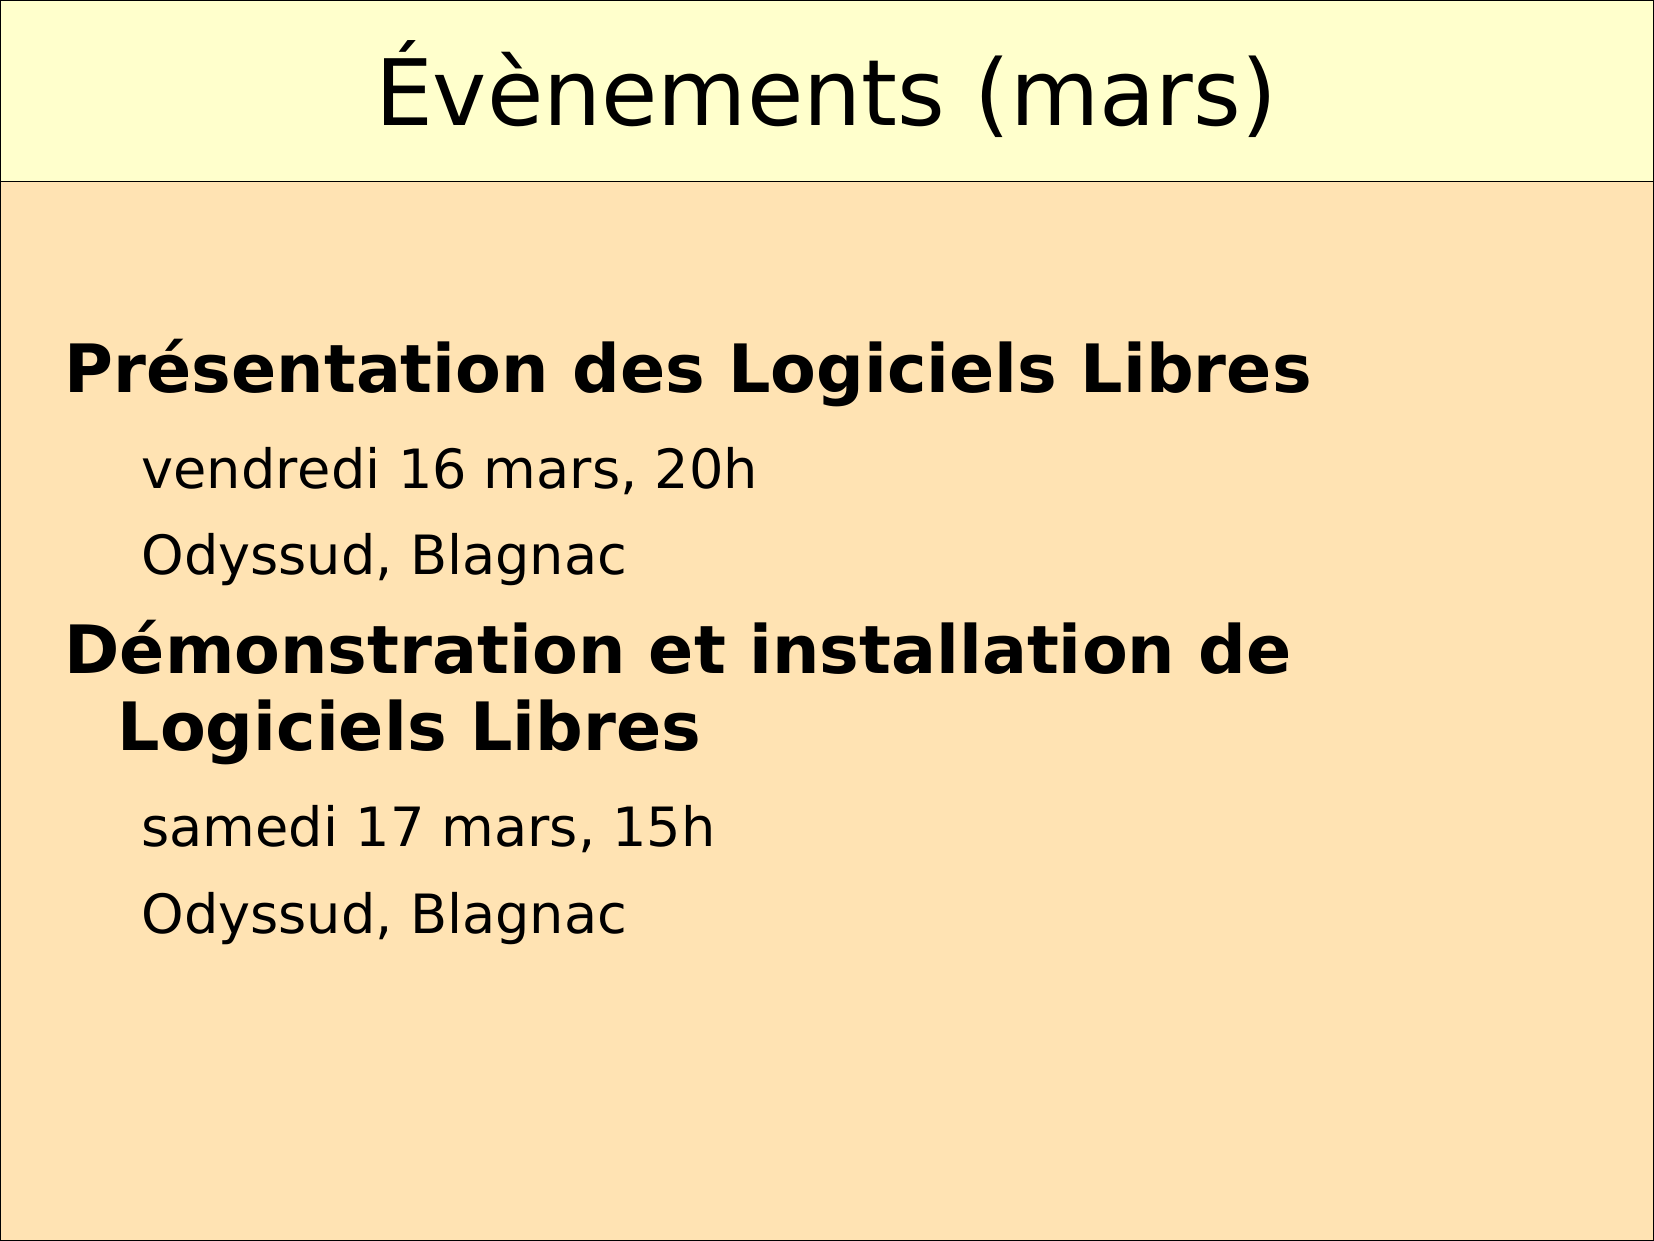

# Évènements (mars)
Présentation des Logiciels Libres
vendredi 16 mars, 20h
Odyssud, Blagnac
Démonstration et installation de Logiciels Libres
samedi 17 mars, 15h
Odyssud, Blagnac